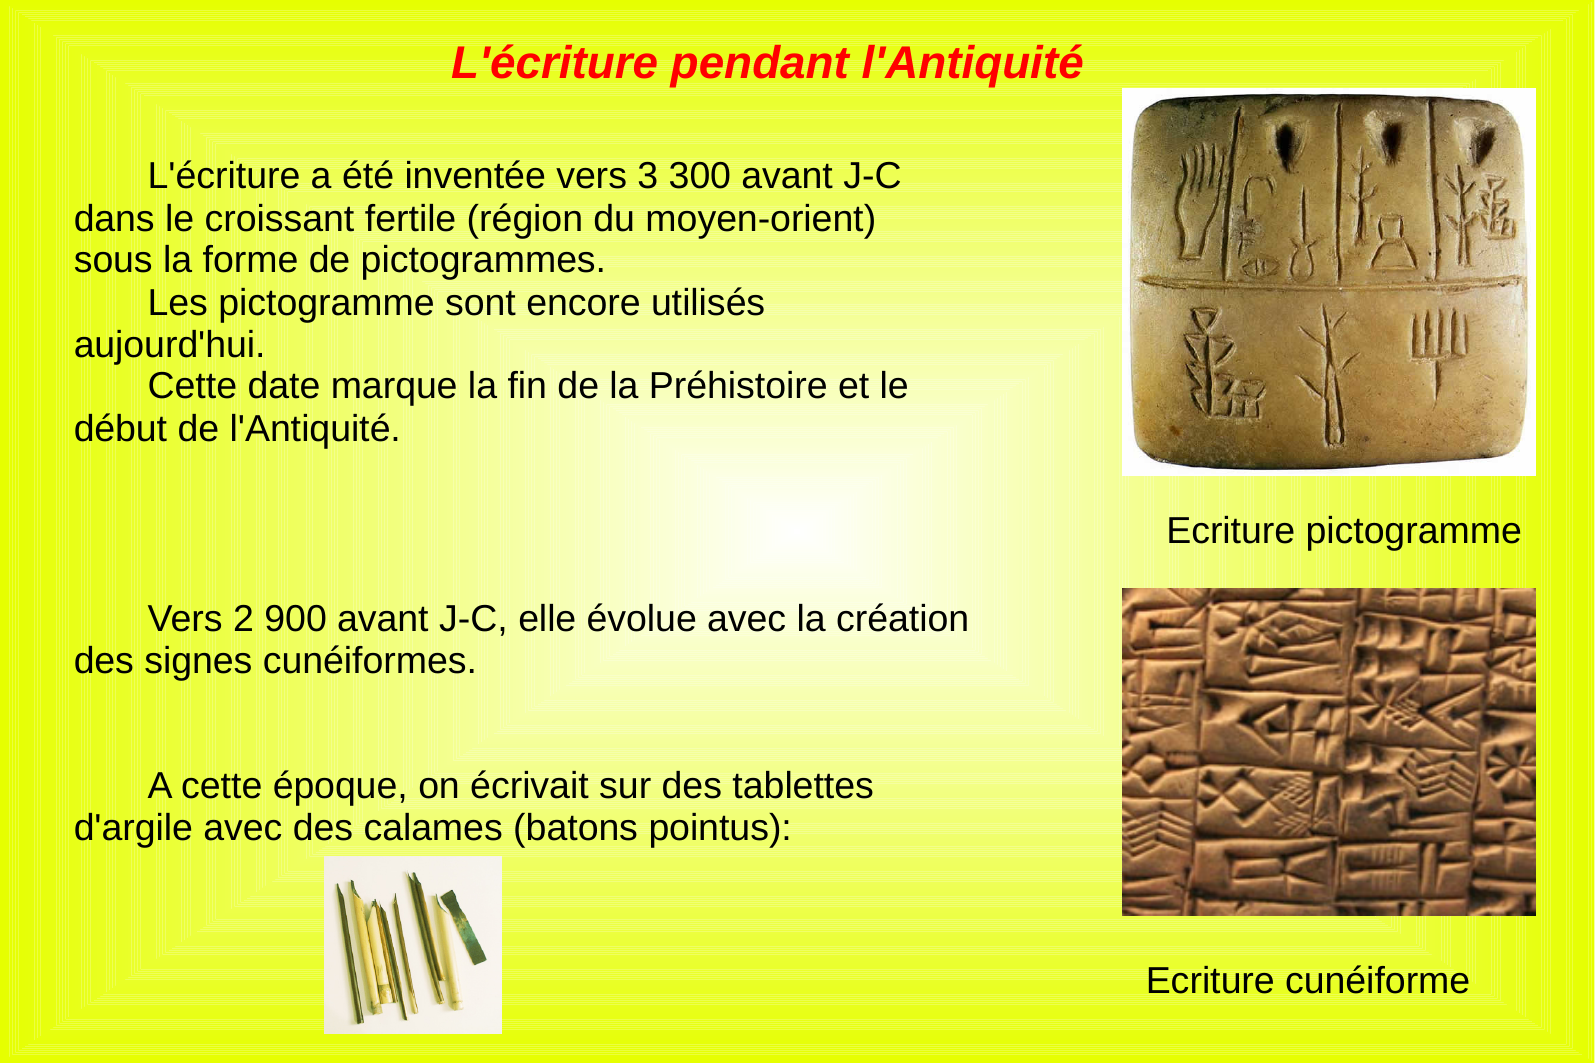

L'écriture pendant l'Antiquité
	L'écriture a été inventée vers 3 300 avant J-C dans le croissant fertile (région du moyen-orient) sous la forme de pictogrammes.
	Les pictogramme sont encore utilisés aujourd'hui.
	Cette date marque la fin de la Préhistoire et le début de l'Antiquité.
Ecriture pictogramme
	Vers 2 900 avant J-C, elle évolue avec la création des signes cunéiformes.
	A cette époque, on écrivait sur des tablettes d'argile avec des calames (batons pointus):
Ecriture cunéiforme